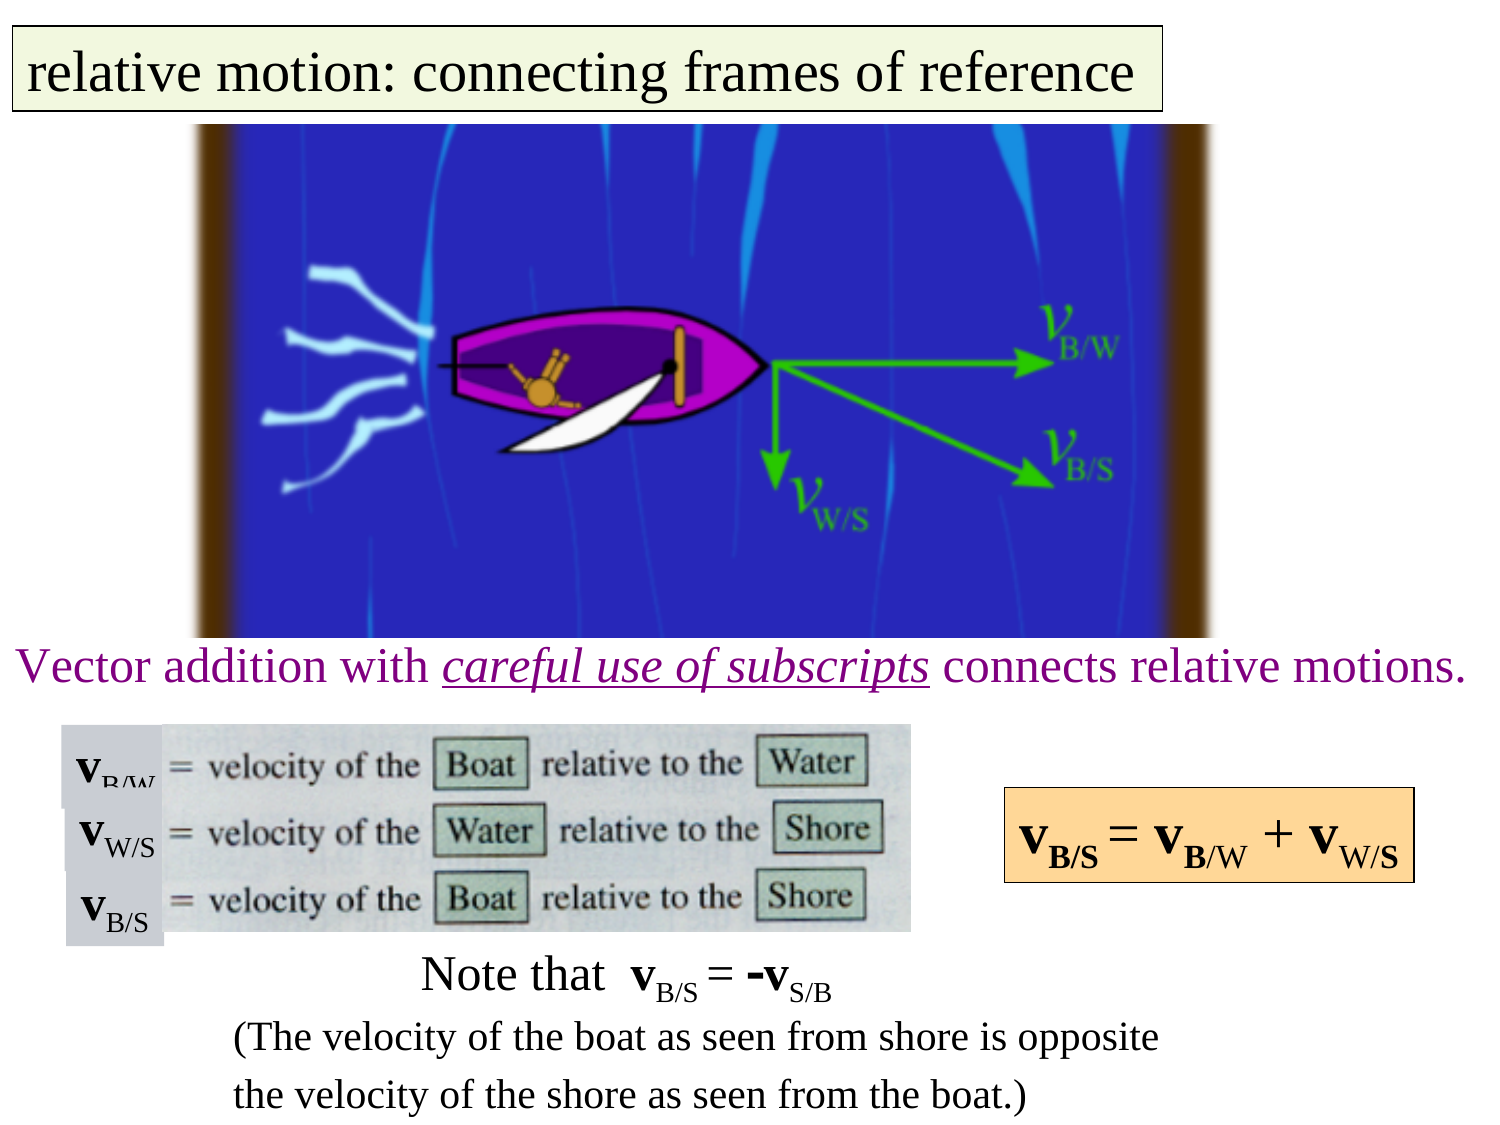

relative motion: connecting frames of reference
Vector addition with careful use of subscripts connects relative motions.
vB/W
vW/S
vB/S = vB/W + vW/S
vB/S
 Note that vB/S = vS/B
(The velocity of the boat as seen from shore is opposite the velocity of the shore as seen from the boat.)